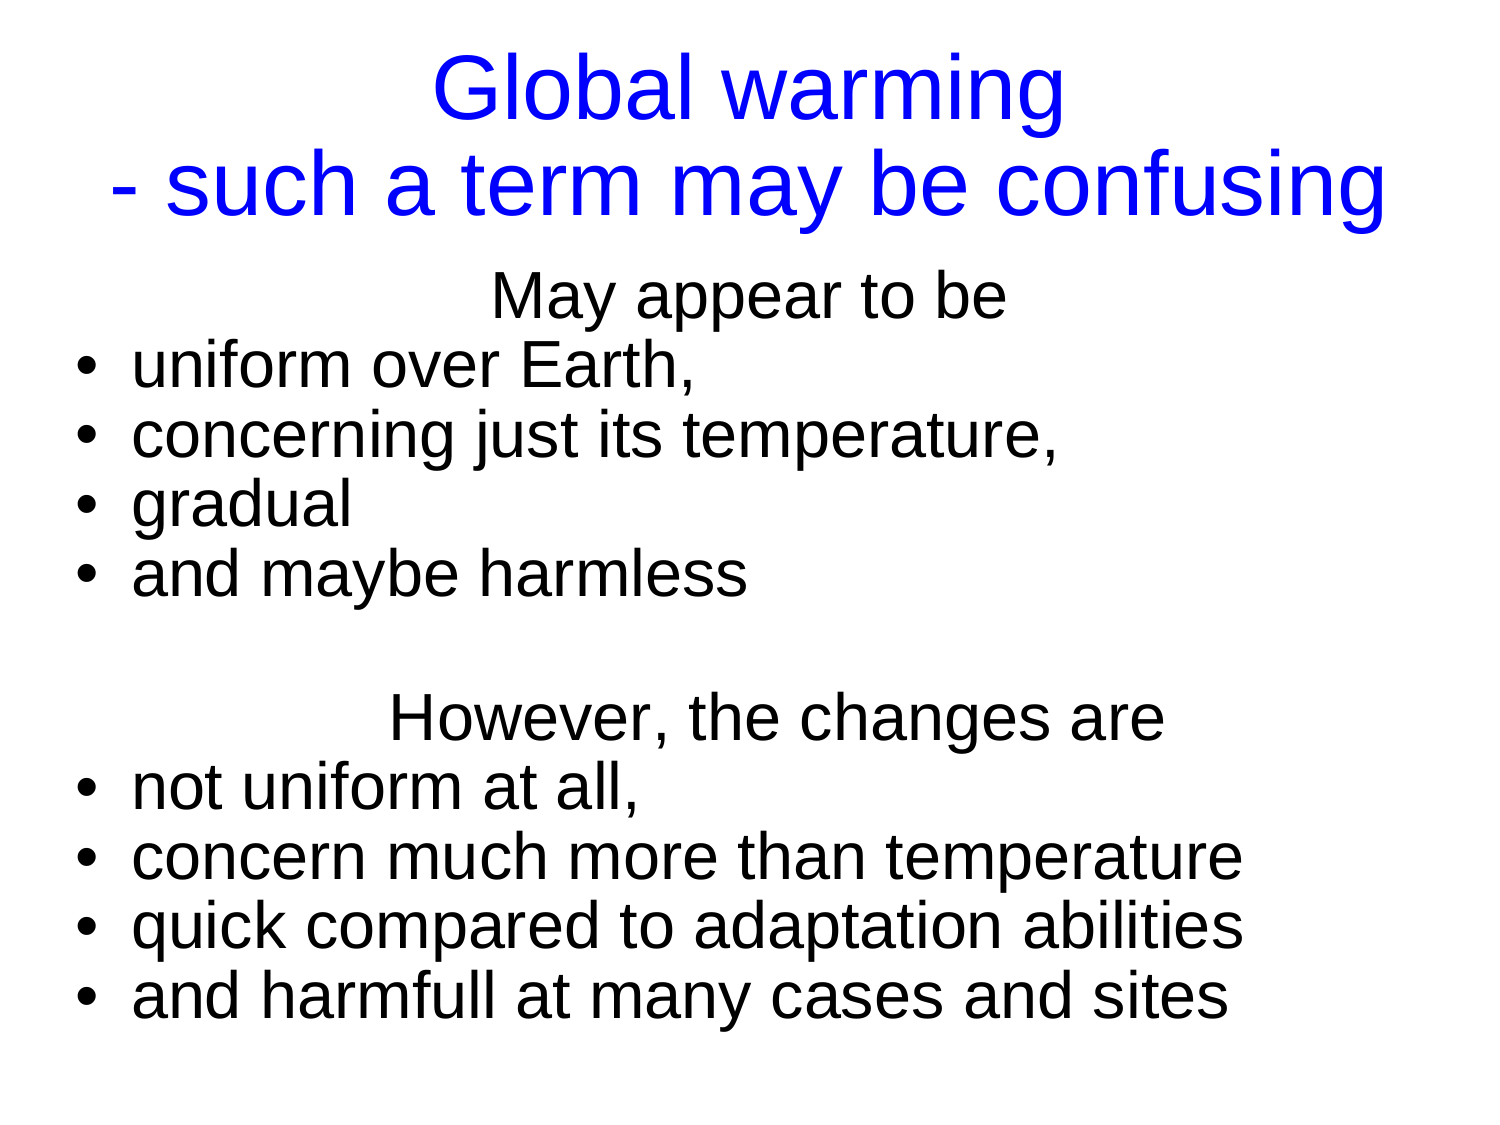

# Global warming - such a term may be confusing
May appear to be
uniform over Earth,
concerning just its temperature,
gradual
and maybe harmless
However, the changes are
not uniform at all,
concern much more than temperature
quick compared to adaptation abilities
and harmfull at many cases and sites